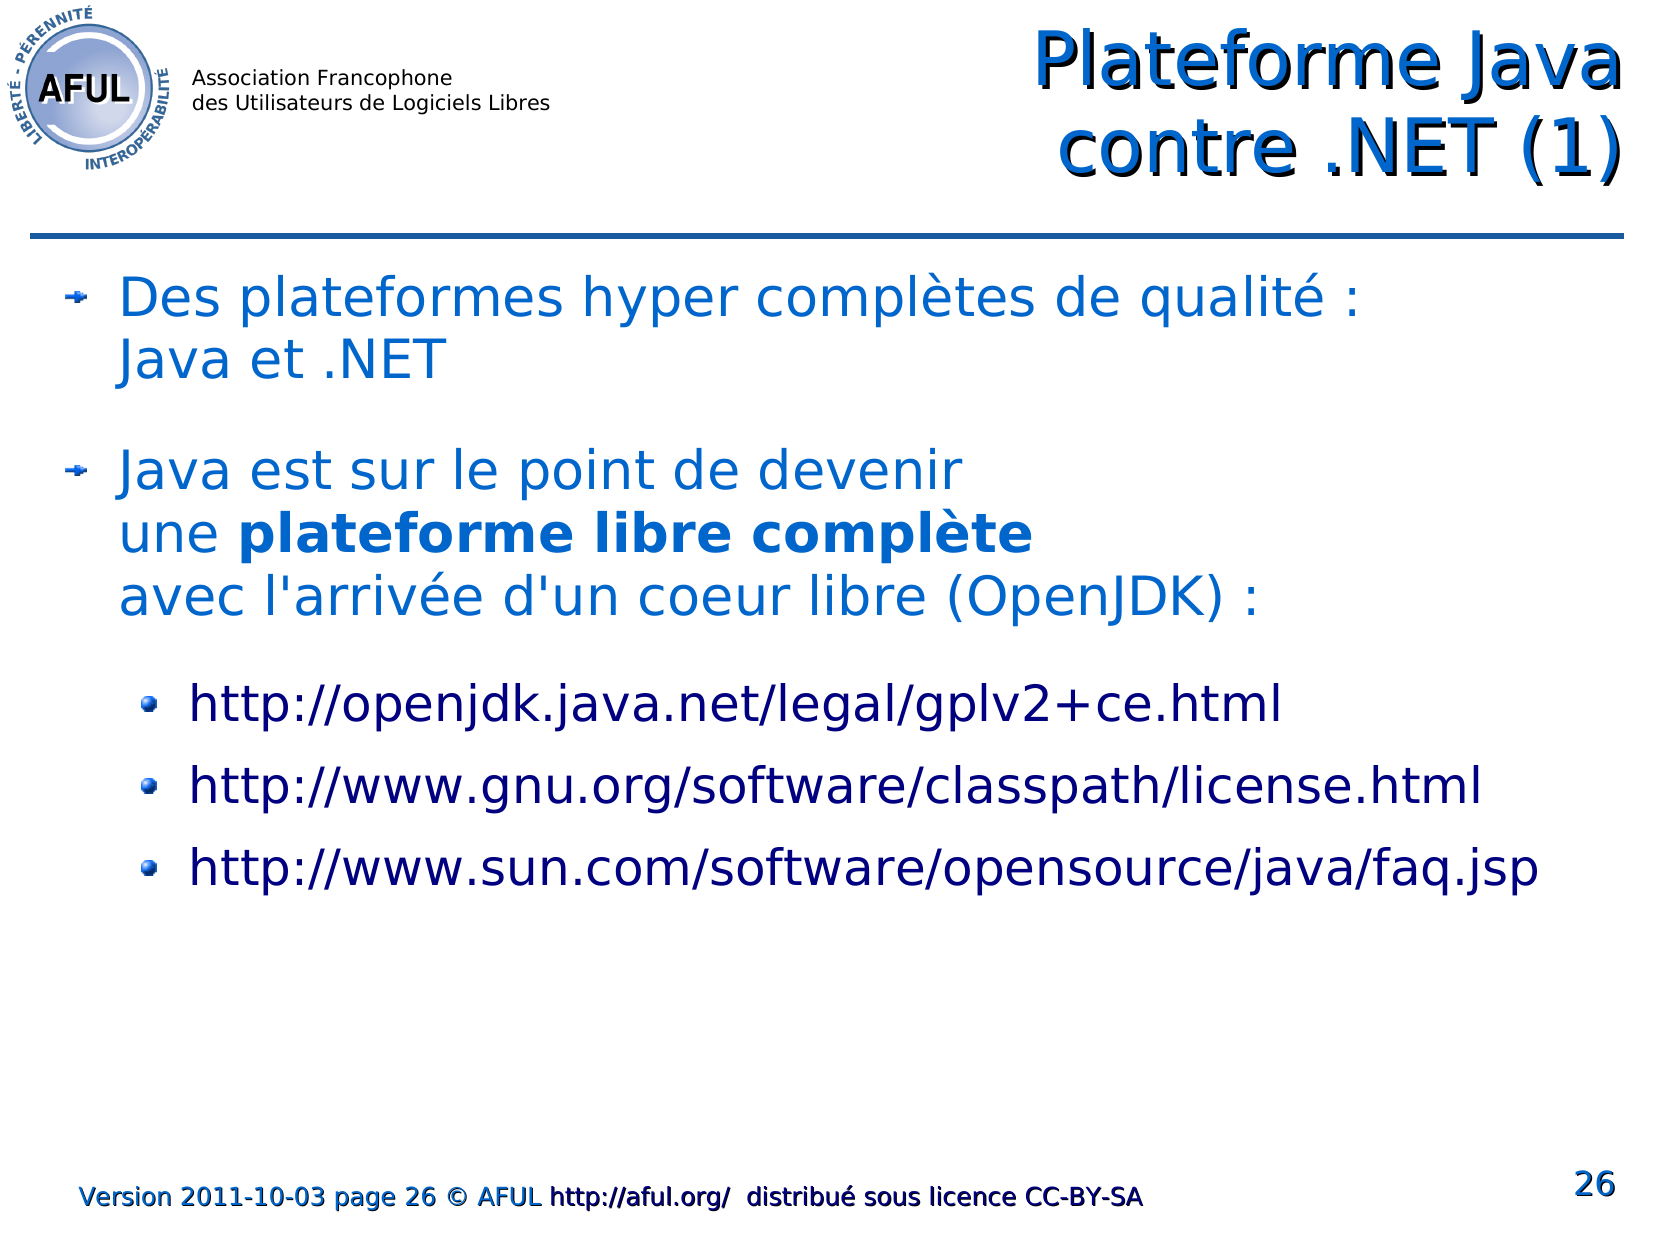

# Plateforme Java contre .NET (1)
Des plateformes hyper complètes de qualité :
Java et .NET
Java est sur le point de devenir
une plateforme libre complète
avec l'arrivée d'un coeur libre (OpenJDK) :
http://openjdk.java.net/legal/gplv2+ce.html
http://www.gnu.org/software/classpath/license.html
http://www.sun.com/software/opensource/java/faq.jsp